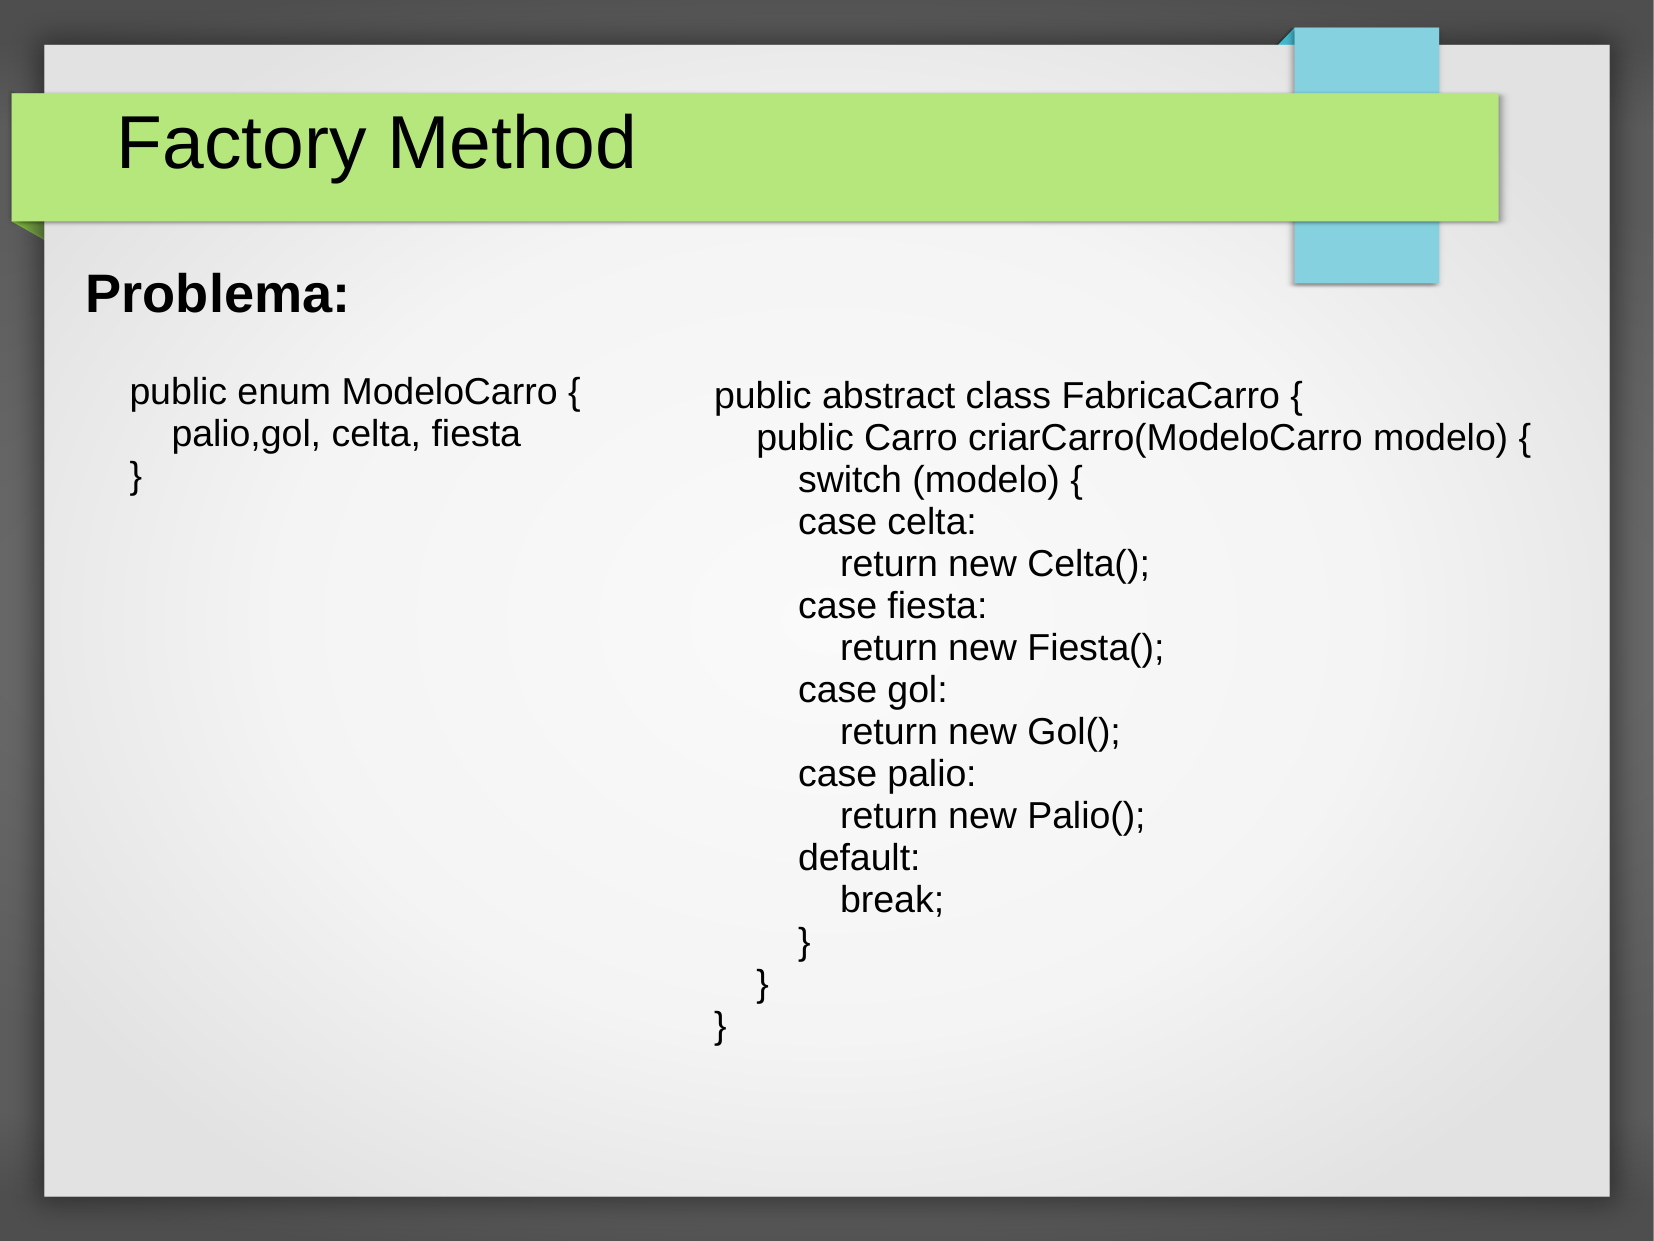

# Factory Method
Problema:
public enum ModeloCarro {
 palio,gol, celta, fiesta
}
public abstract class FabricaCarro {
 public Carro criarCarro(ModeloCarro modelo) {
 switch (modelo) {
 case celta:
 return new Celta();
 case fiesta:
 return new Fiesta();
 case gol:
 return new Gol();
 case palio:
 return new Palio();
 default:
 break;
 }
 }
}